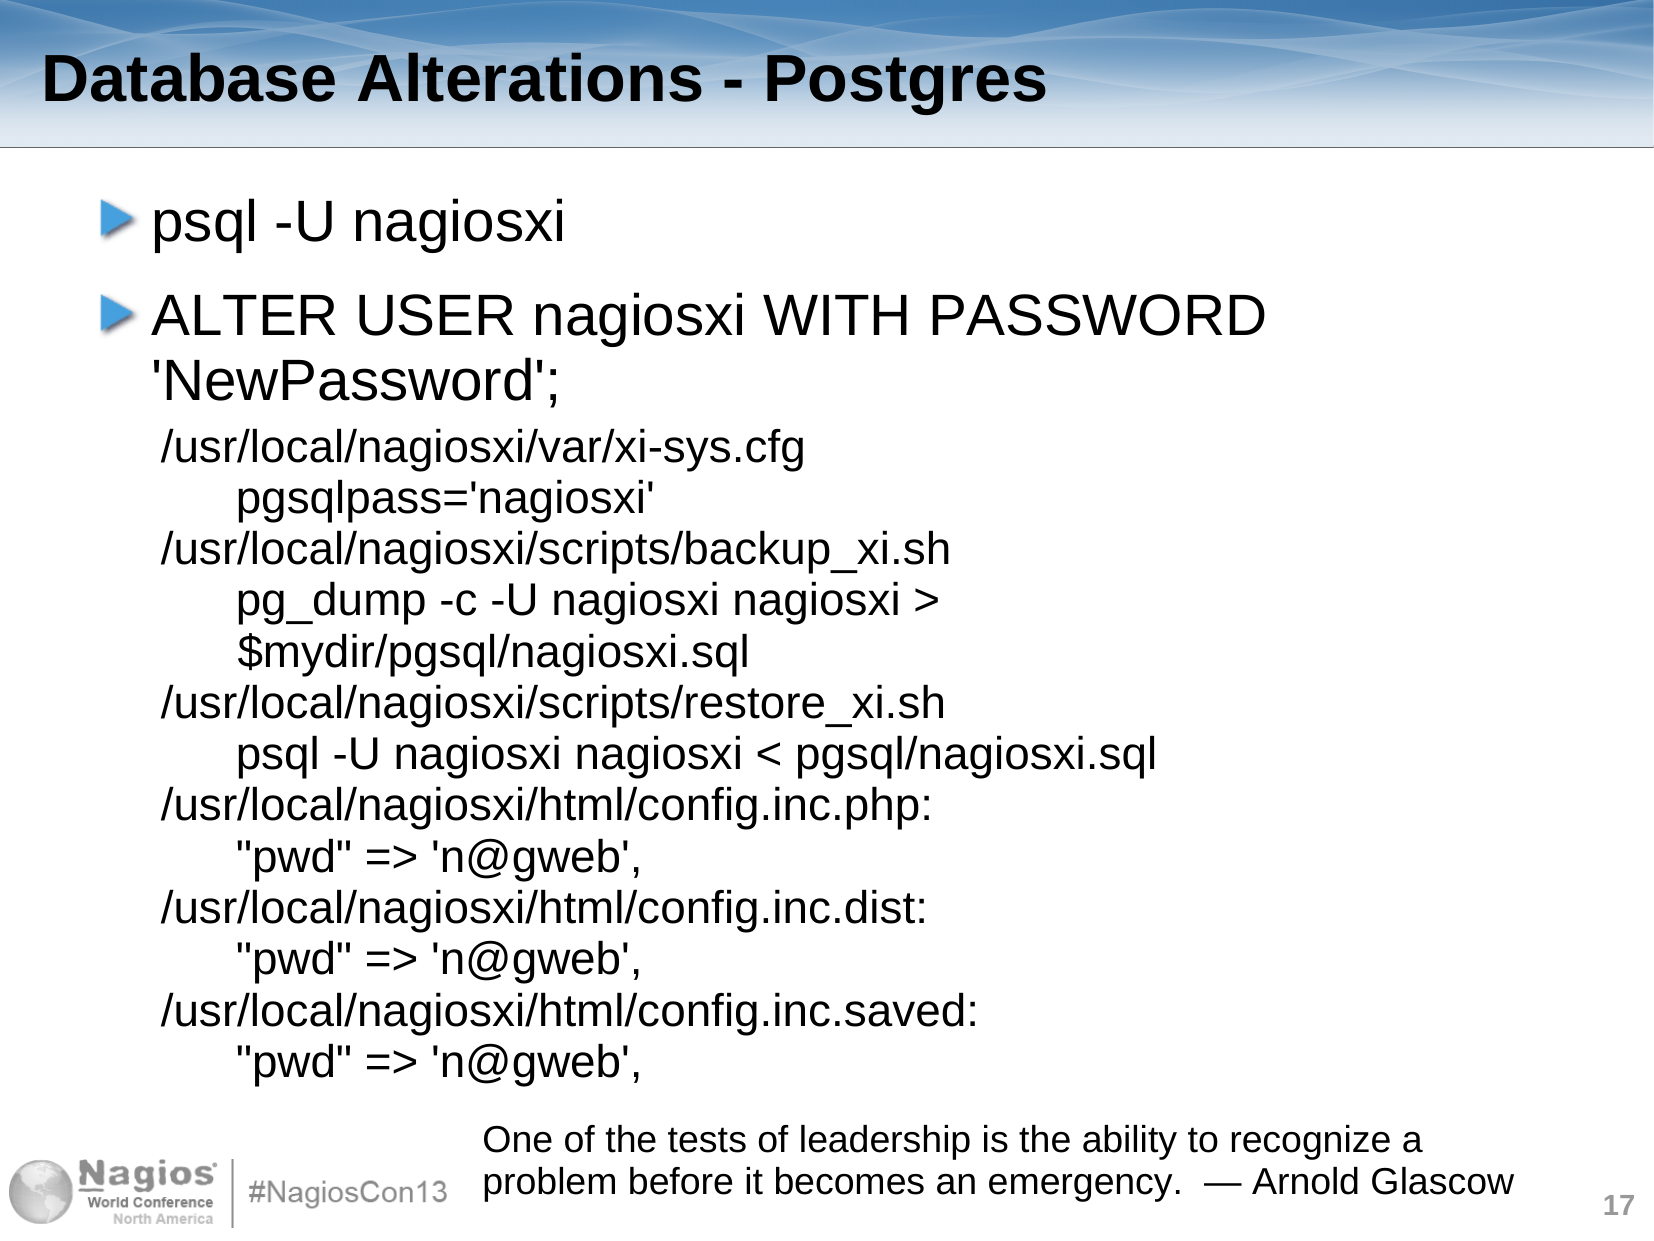

# Database Alterations - Postgres
psql -U nagiosxi
ALTER USER nagiosxi WITH PASSWORD 'NewPassword';
/usr/local/nagiosxi/var/xi-sys.cfg
	pgsqlpass='nagiosxi'
/usr/local/nagiosxi/scripts/backup_xi.sh
	pg_dump -c -U nagiosxi nagiosxi >
 $mydir/pgsql/nagiosxi.sql
/usr/local/nagiosxi/scripts/restore_xi.sh
	psql -U nagiosxi nagiosxi < pgsql/nagiosxi.sql
/usr/local/nagiosxi/html/config.inc.php:
	"pwd" => 'n@gweb',
/usr/local/nagiosxi/html/config.inc.dist:
	"pwd" => 'n@gweb',
/usr/local/nagiosxi/html/config.inc.saved:
	"pwd" => 'n@gweb',
One of the tests of leadership is the ability to recognize a problem before it becomes an emergency. — Arnold Glascow
17